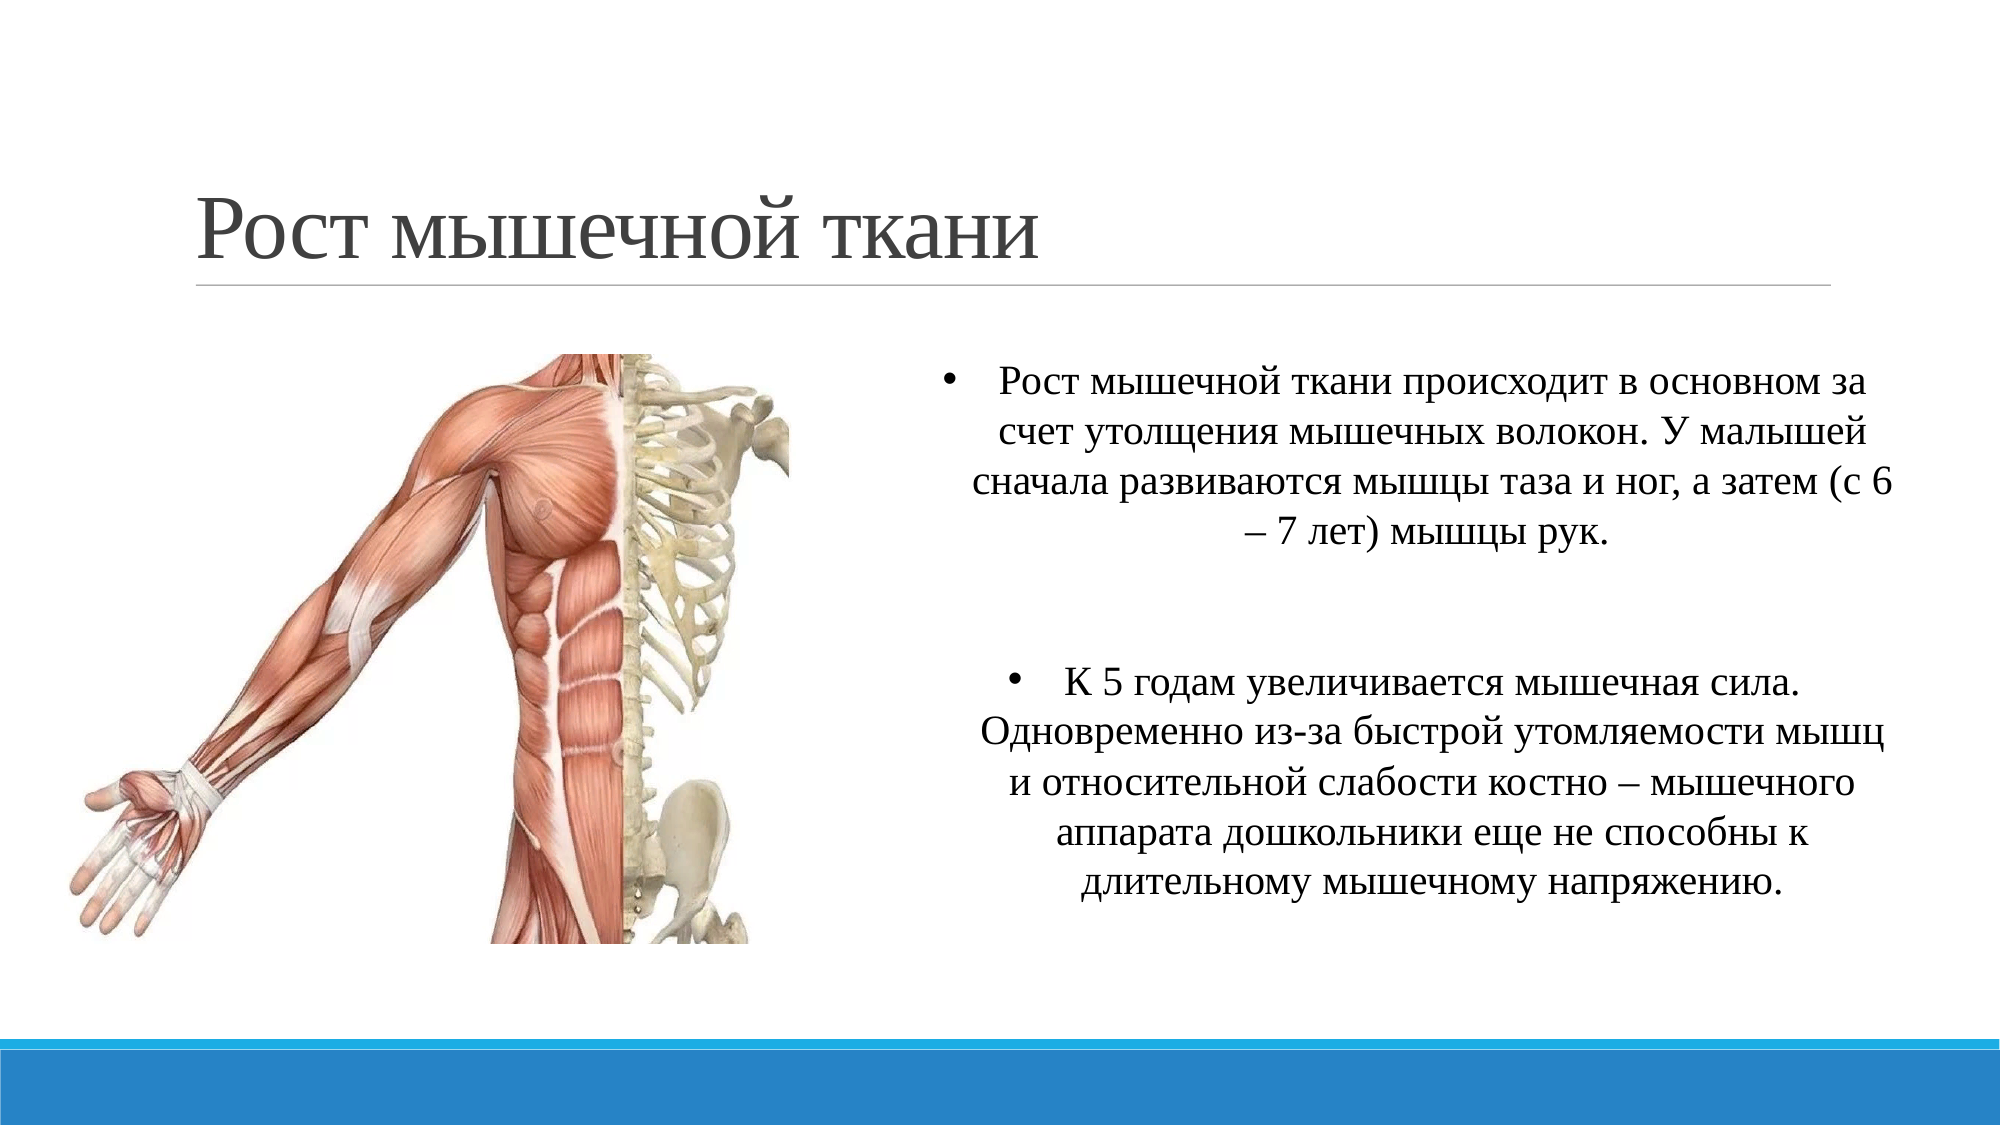

# Рост мышечной ткани
Рост мышечной ткани происходит в основном за счет утолщения мышечных волокон. У малышей сначала развиваются мышцы таза и ног, а затем (с 6 – 7 лет) мышцы рук.
К 5 годам увеличивается мышечная сила. Одновременно из-за быстрой утомляемости мышц и относительной слабости костно – мышечного аппарата дошкольники еще не способны к длительному мышечному напряжению.